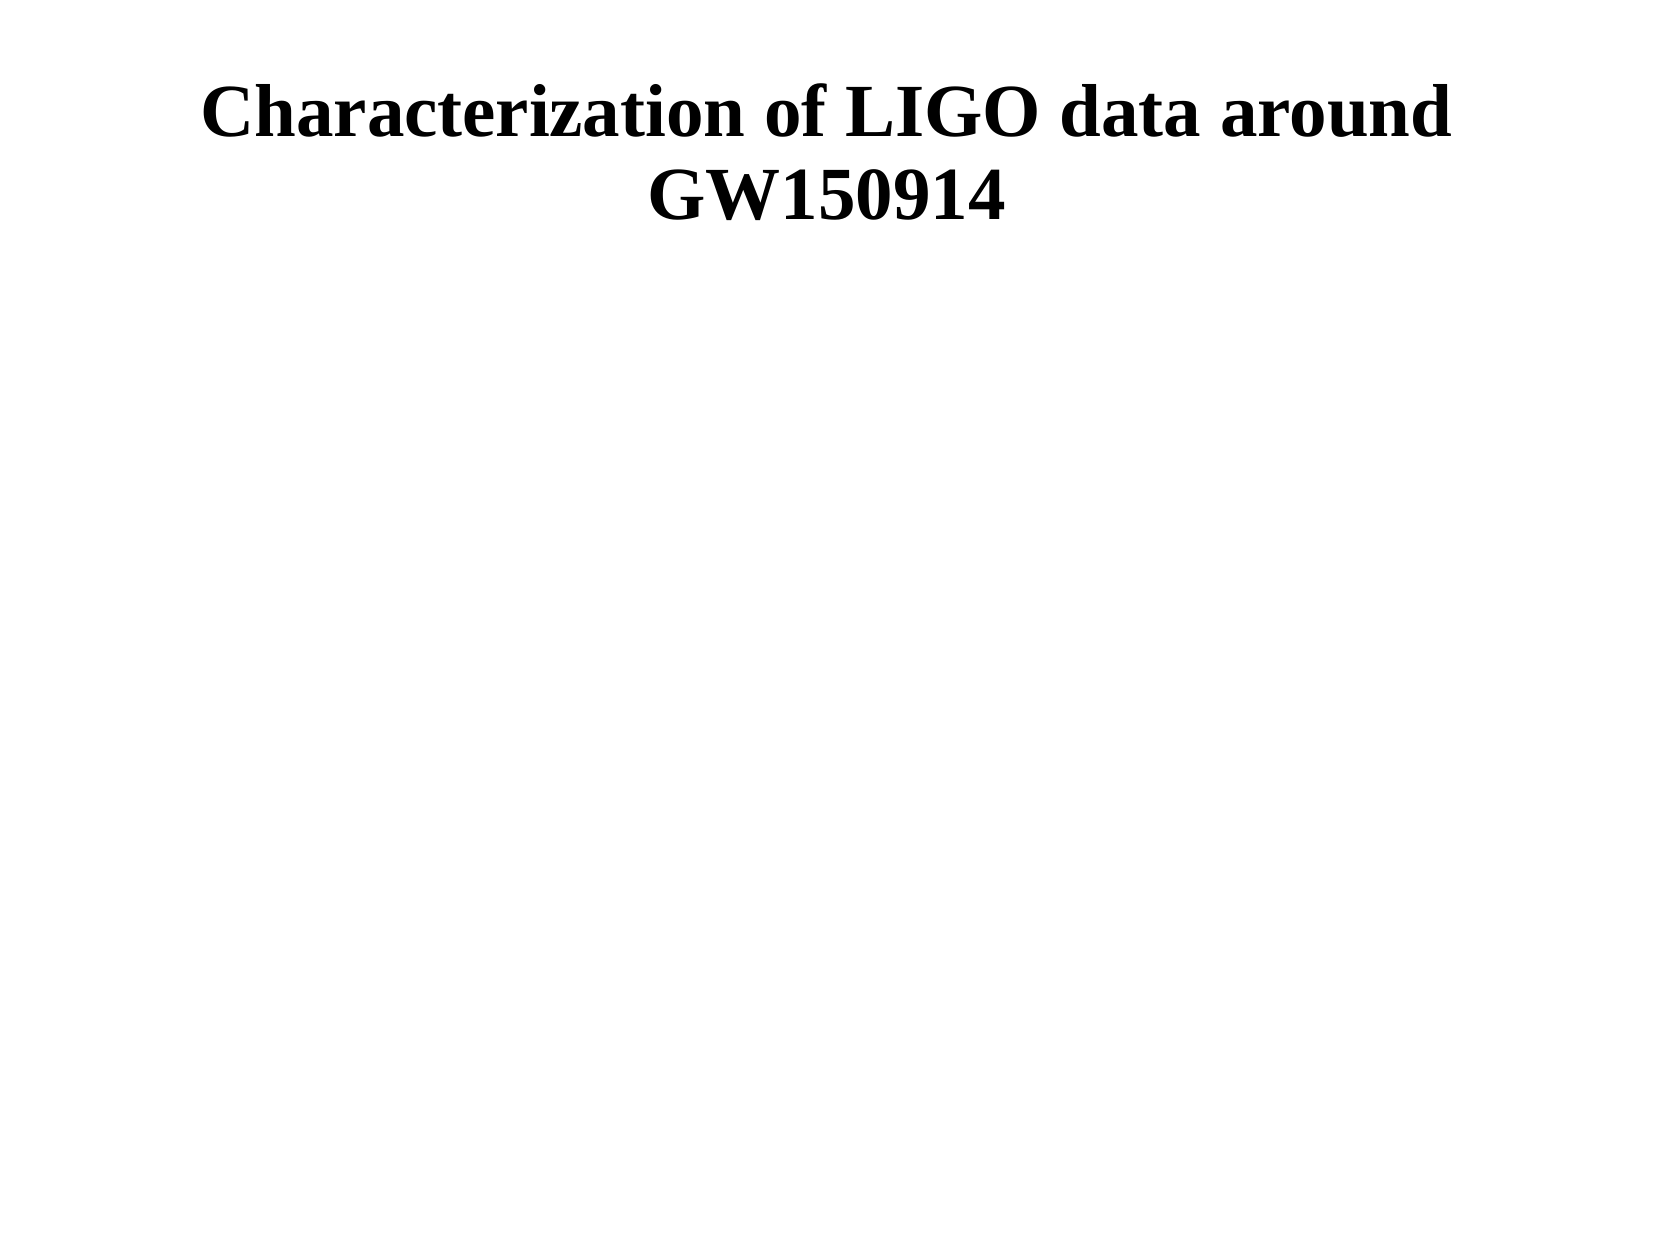

# Characterization of LIGO data around GW150914